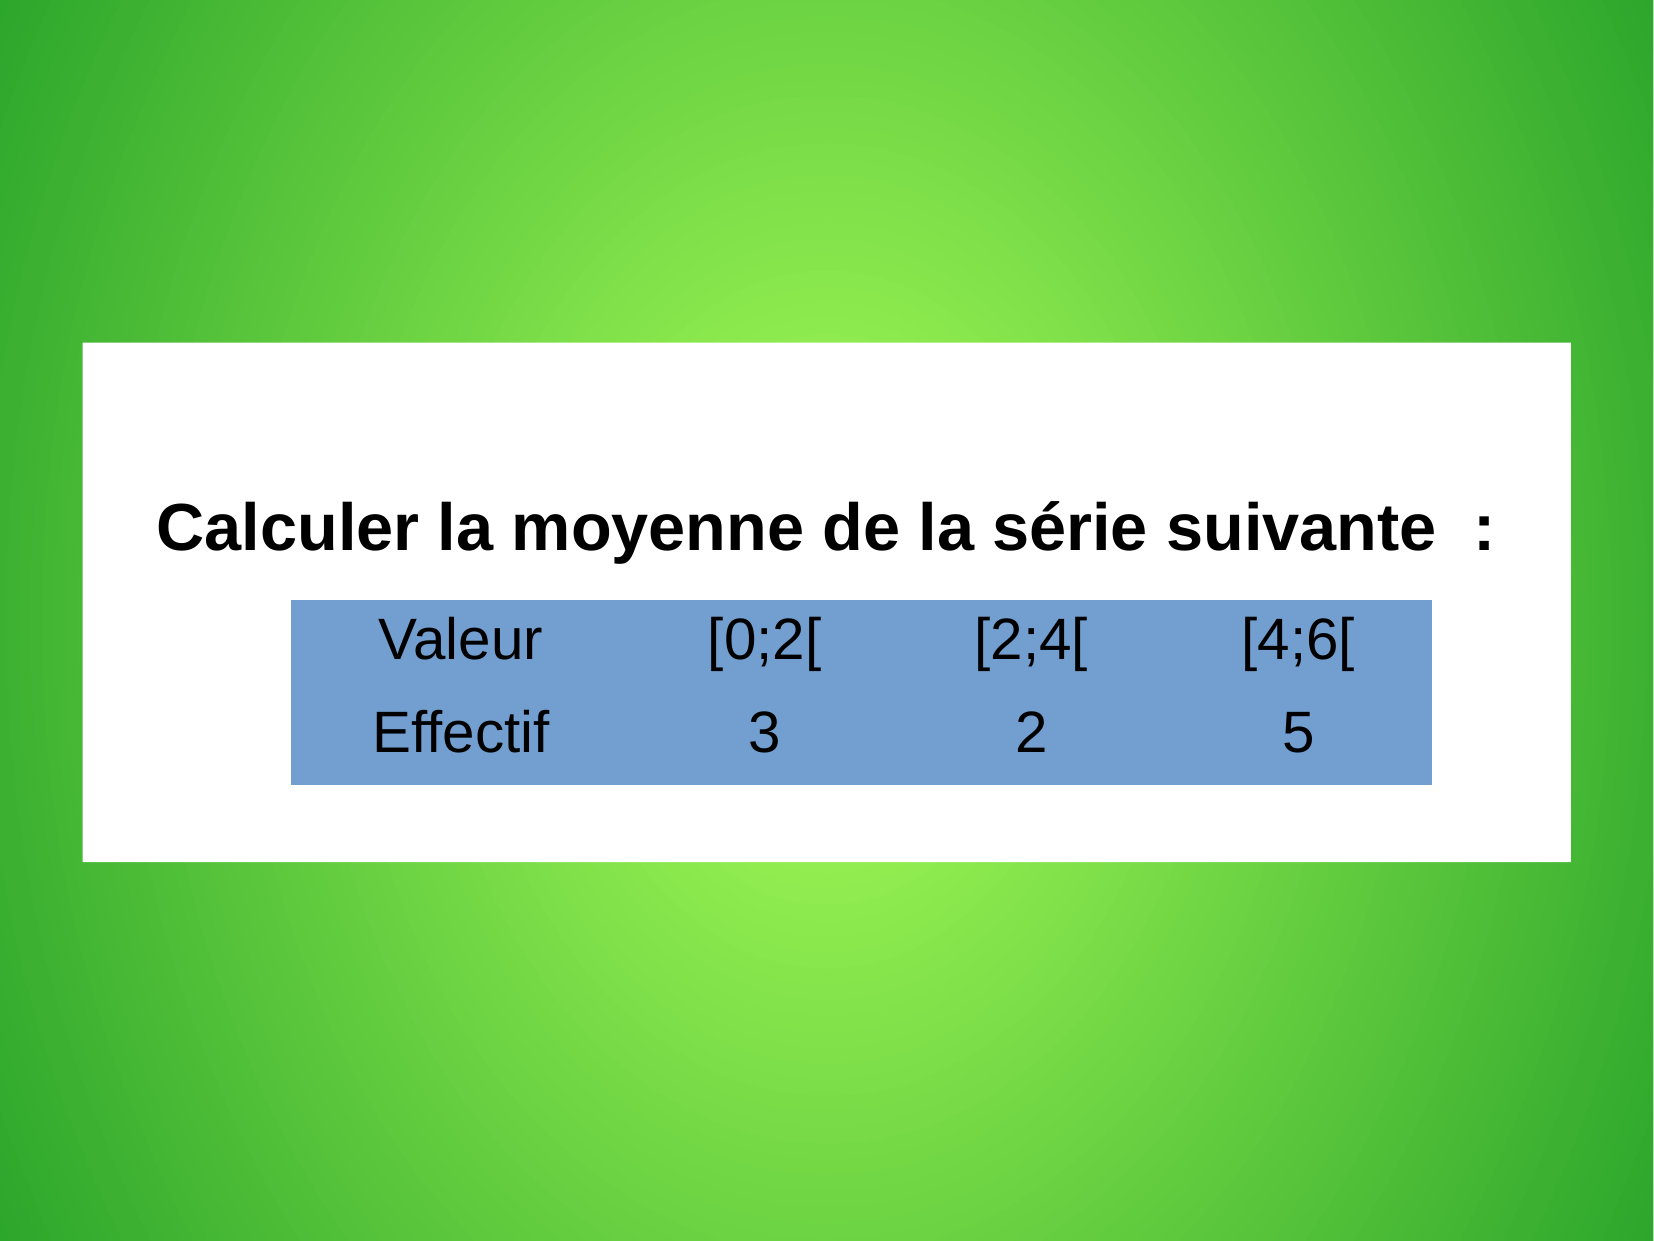

# Calculer la moyenne de la série suivante  :
| Valeur | [0;2[ | [2;4[ | [4;6[ |
| --- | --- | --- | --- |
| Effectif | 3 | 2 | 5 |